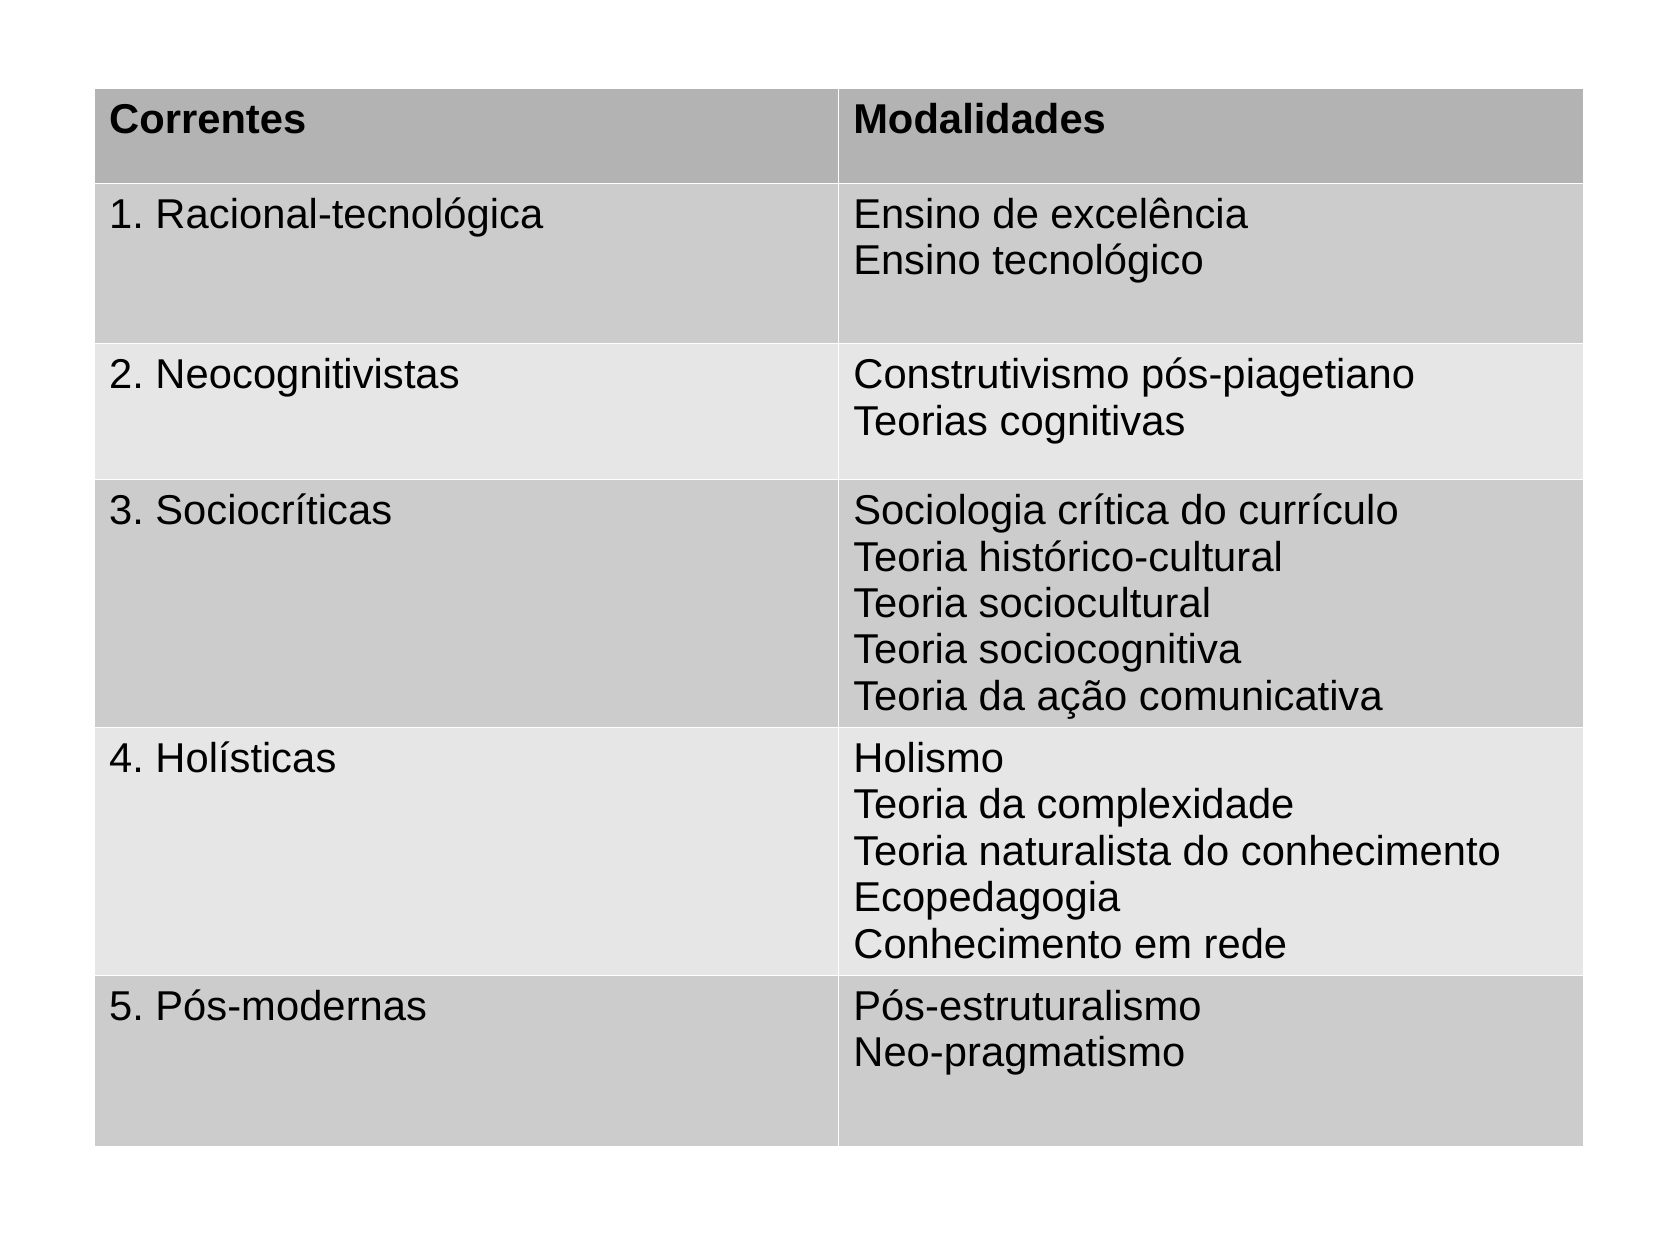

| Correntes | Modalidades |
| --- | --- |
| 1. Racional-tecnológica | Ensino de excelência Ensino tecnológico |
| 2. Neocognitivistas | Construtivismo pós-piagetiano Teorias cognitivas |
| 3. Sociocríticas | Sociologia crítica do currículo Teoria histórico-cultural Teoria sociocultural Teoria sociocognitiva Teoria da ação comunicativa |
| 4. Holísticas | Holismo Teoria da complexidade Teoria naturalista do conhecimento Ecopedagogia Conhecimento em rede |
| 5. Pós-modernas | Pós-estruturalismo Neo-pragmatismo |